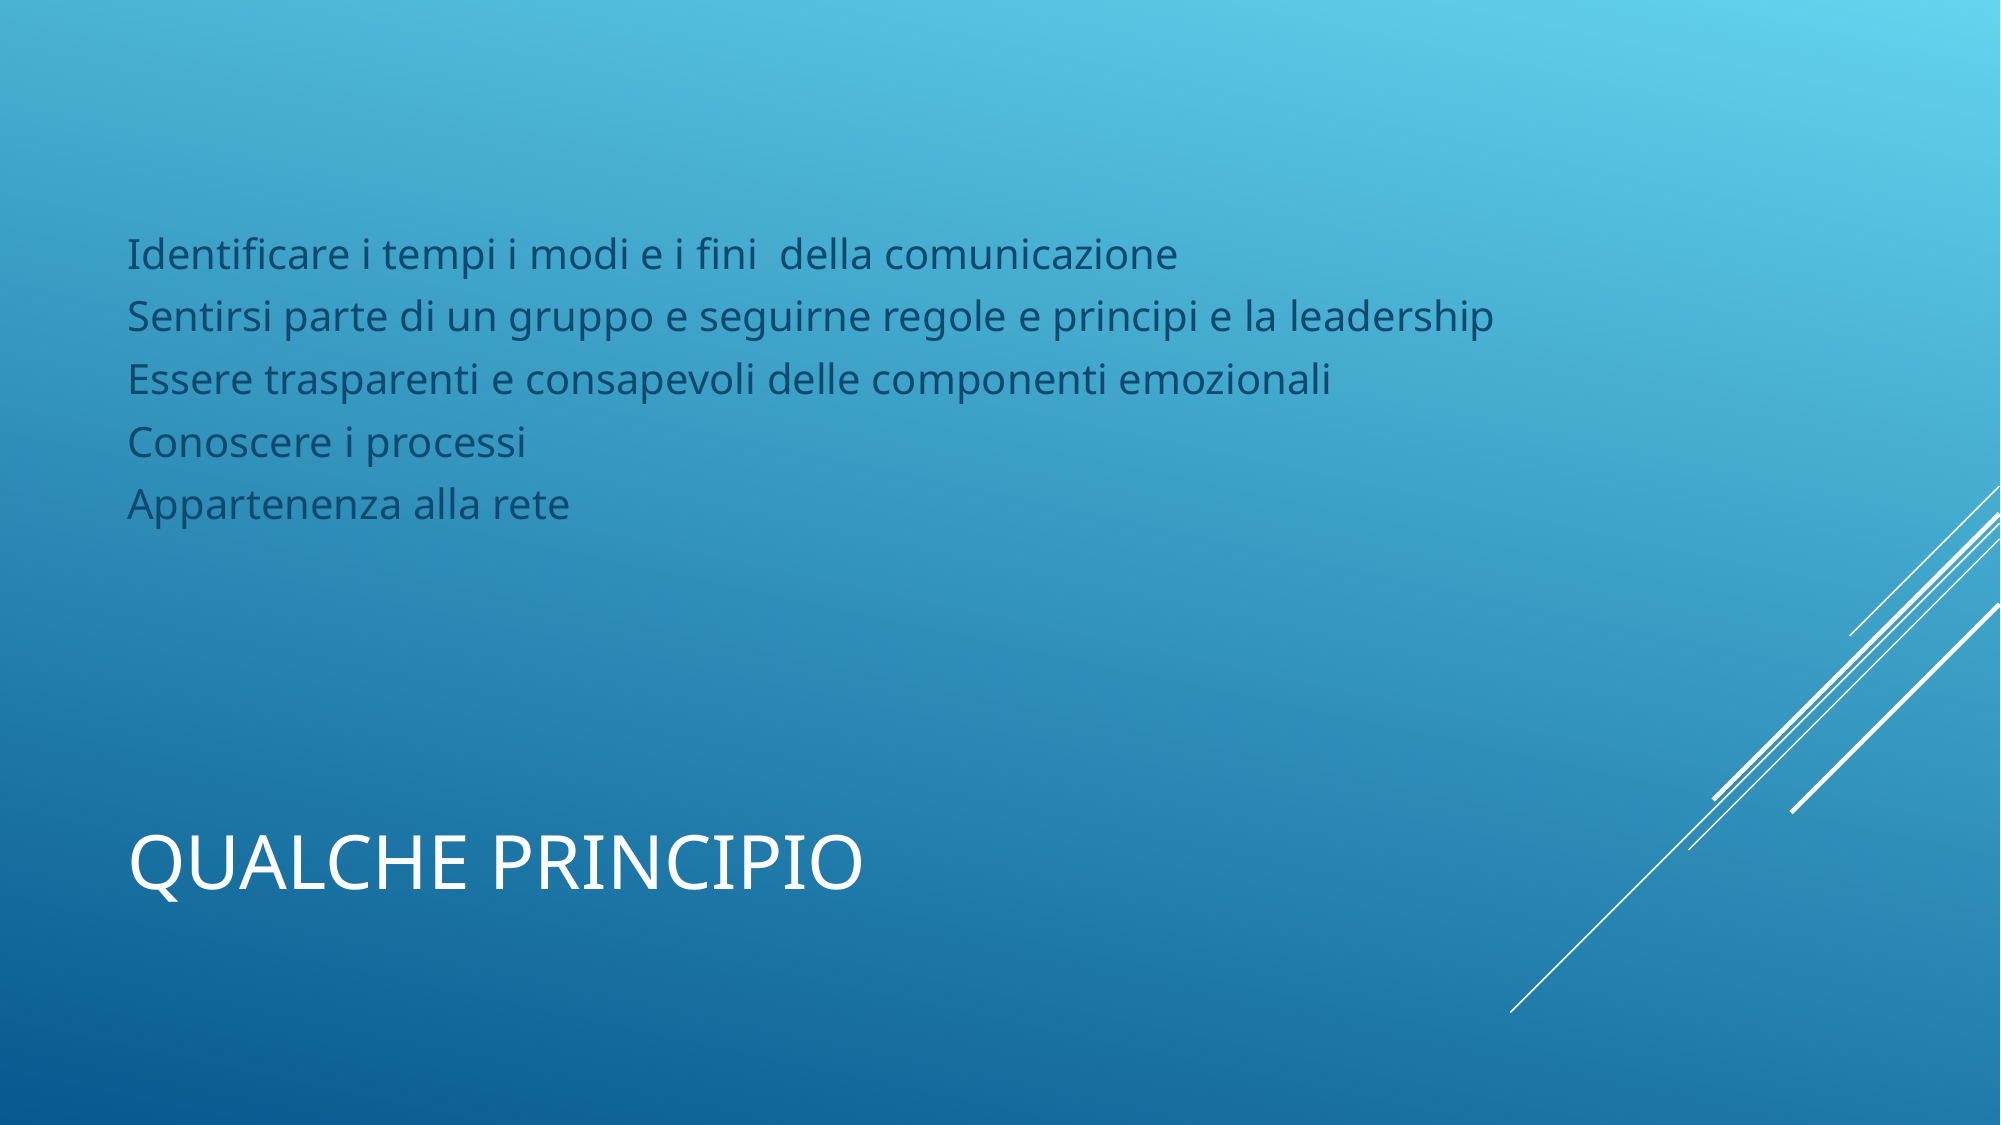

Identificare i tempi i modi e i fini della comunicazione
Sentirsi parte di un gruppo e seguirne regole e principi e la leadership
Essere trasparenti e consapevoli delle componenti emozionali
Conoscere i processi
Appartenenza alla rete
# Qualche principio